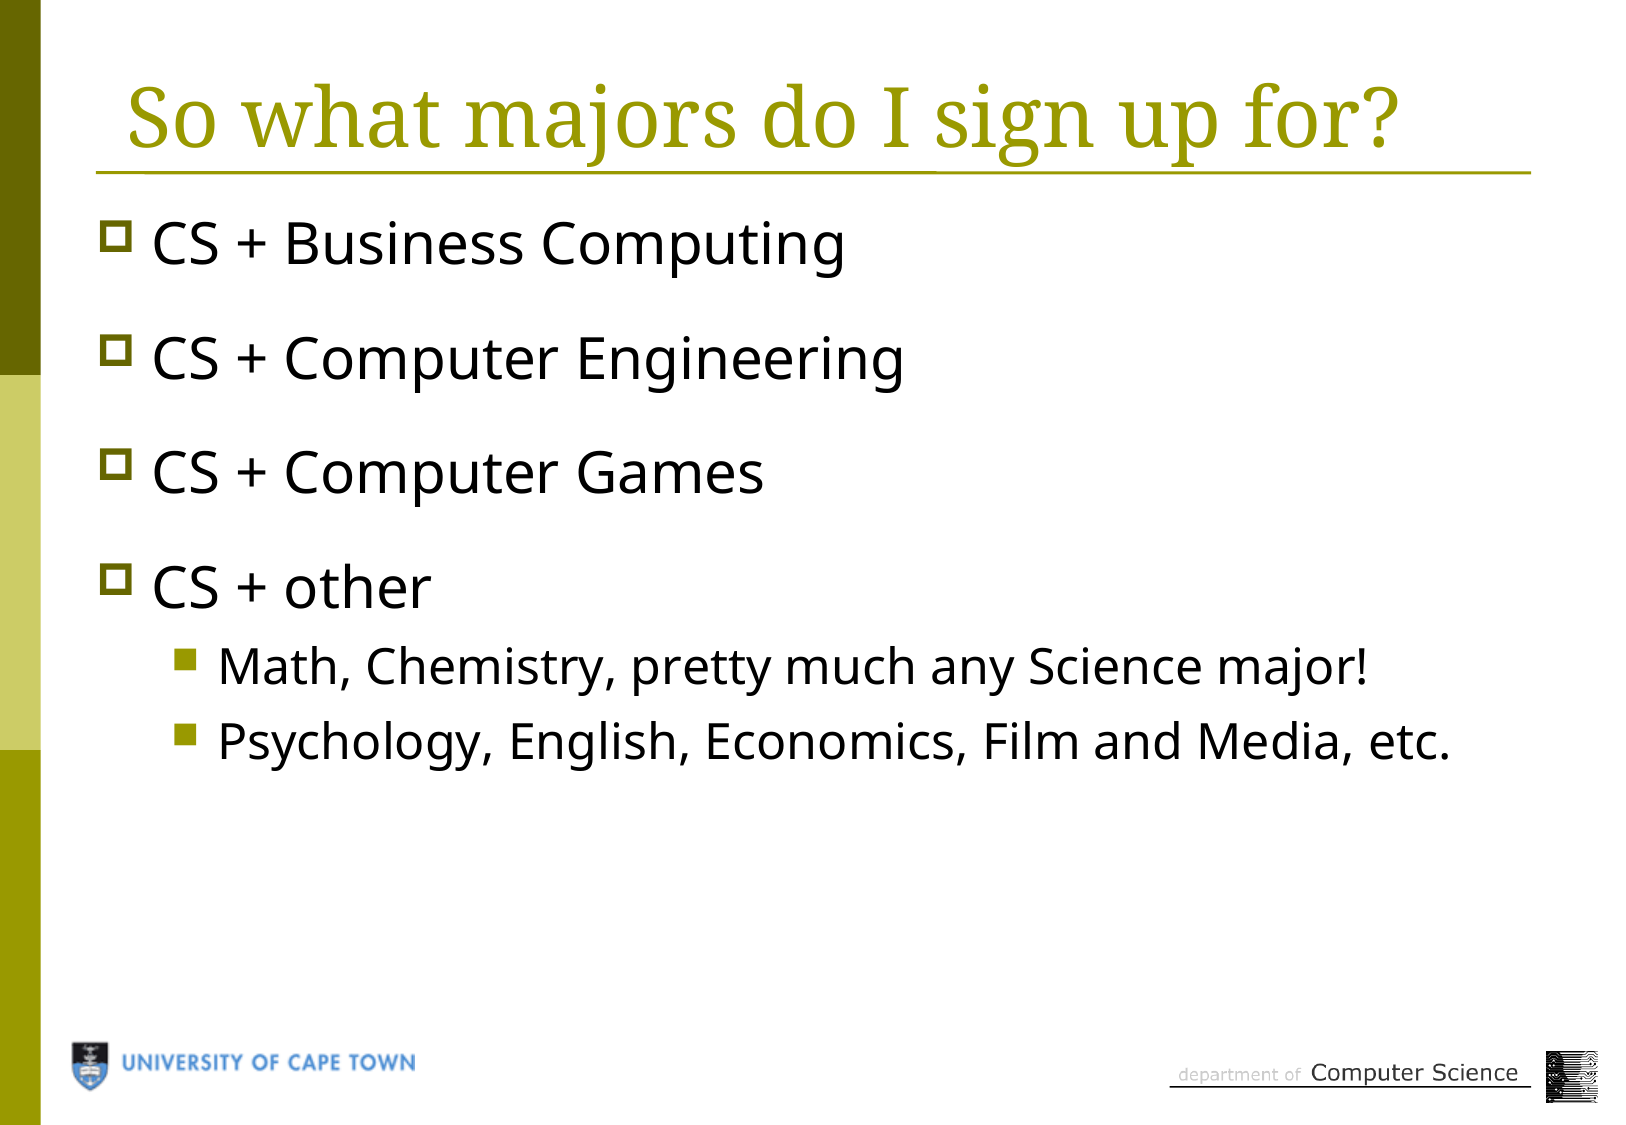

# So what majors do I sign up for?
CS + Business Computing
CS + Computer Engineering
CS + Computer Games
CS + other
Math, Chemistry, pretty much any Science major!
Psychology, English, Economics, Film and Media, etc.